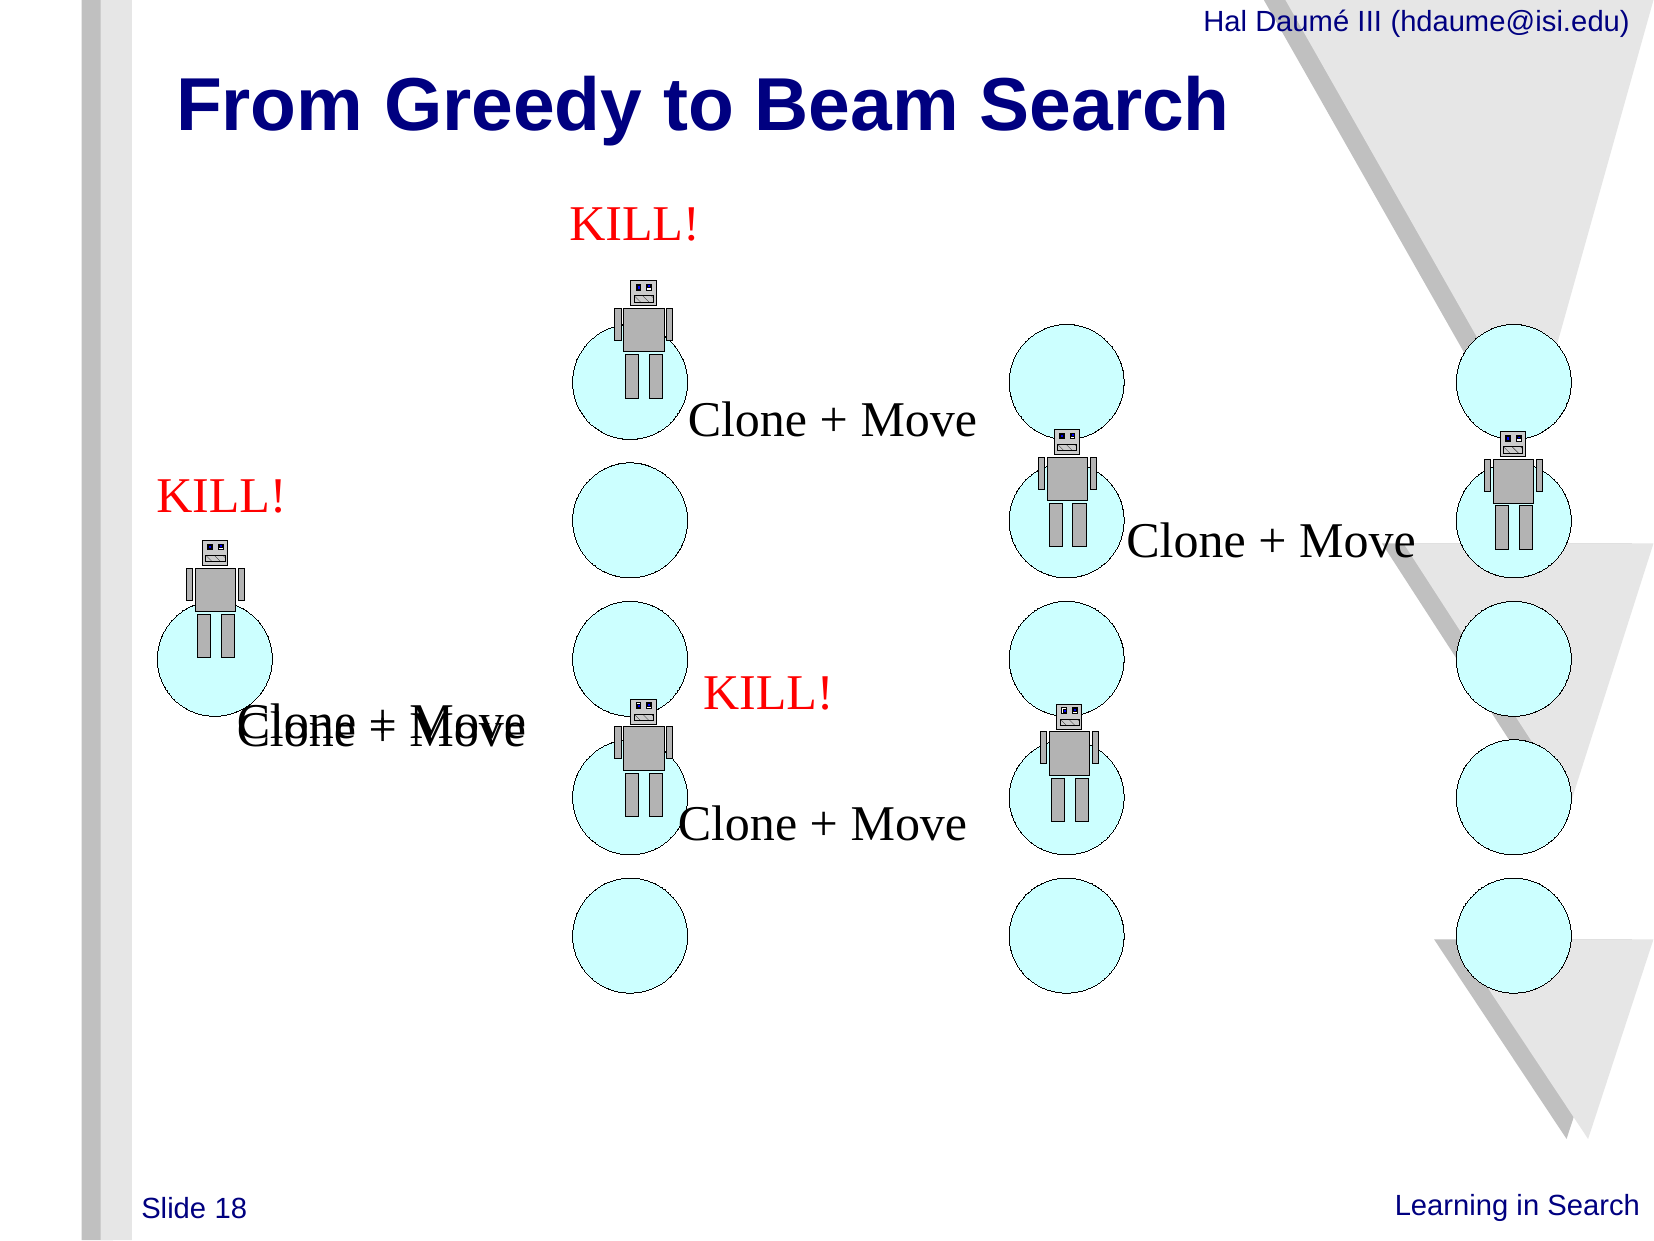

# From Greedy to Beam Search
KILL!
Clone + Move
KILL!
Clone + Move
KILL!
Clone + Move
Clone + Move
Clone + Move